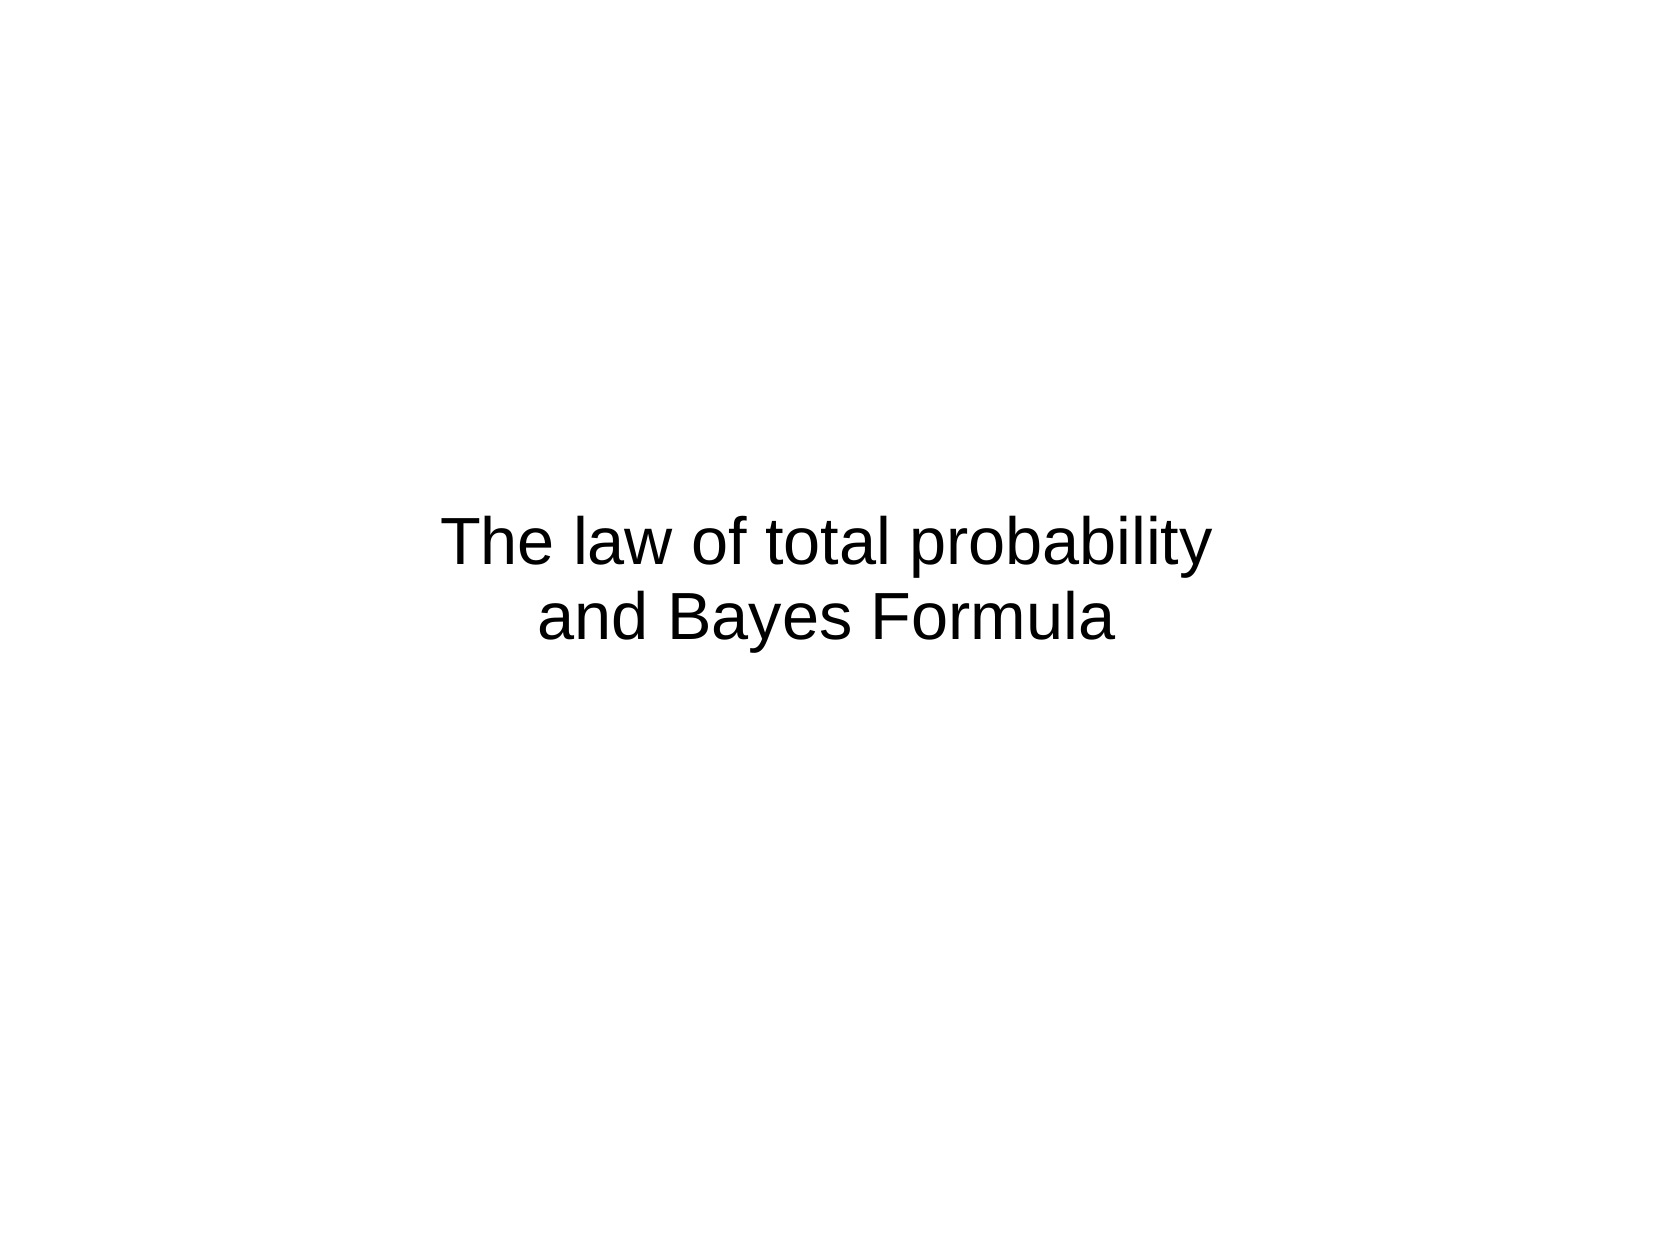

# The law of total probability
and Bayes Formula